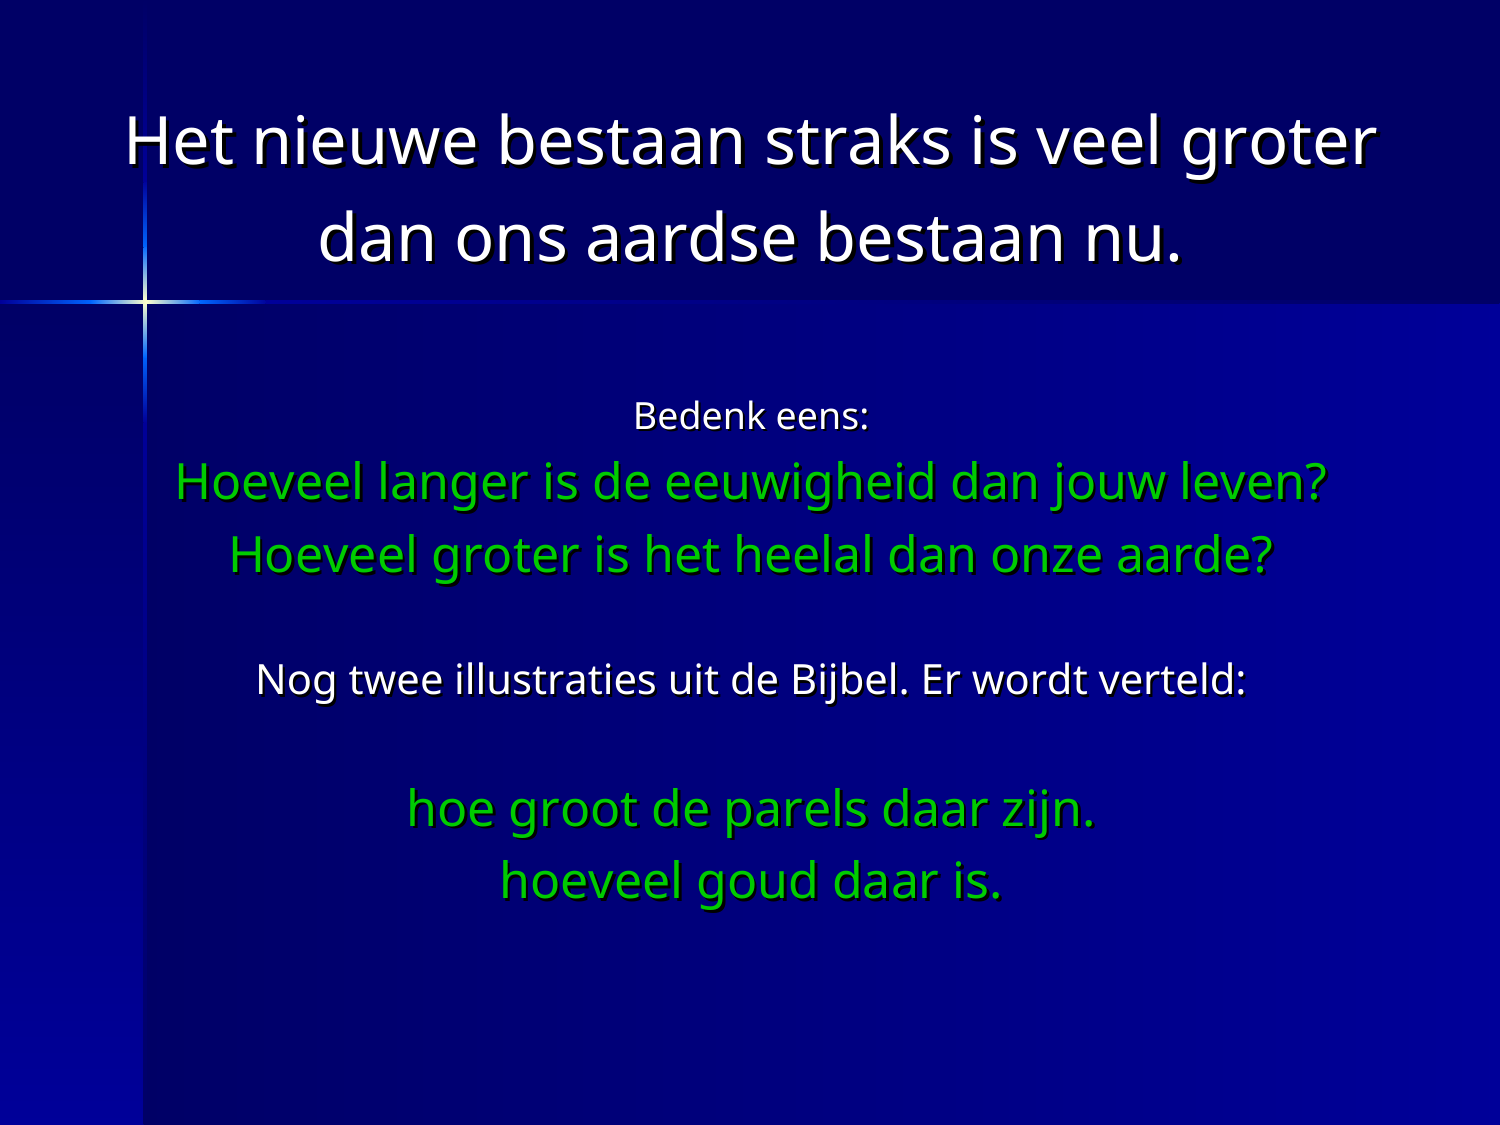

# Het nieuwe bestaan straks is veel groter
dan ons aardse bestaan nu.
Bedenk eens:
Hoeveel langer is de eeuwigheid dan jouw leven?
Hoeveel groter is het heelal dan onze aarde?
Nog twee illustraties uit de Bijbel. Er wordt verteld:
hoe groot de parels daar zijn.
hoeveel goud daar is.